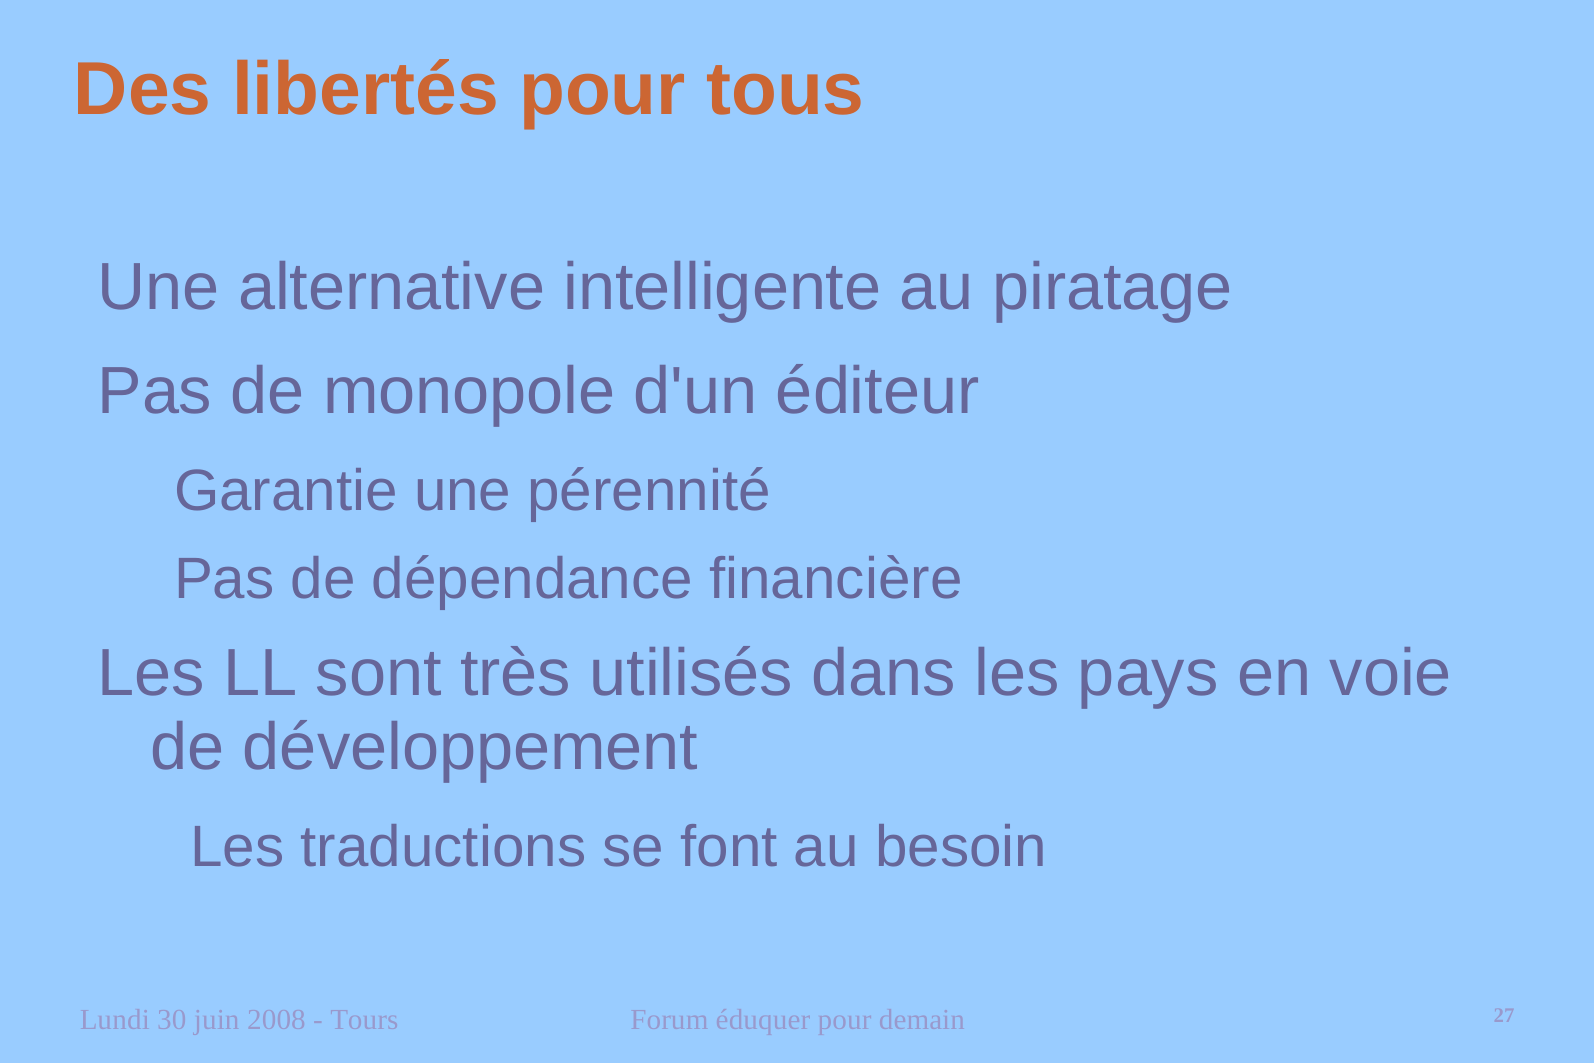

# Des libertés pour tous
Une alternative intelligente au piratage
Pas de monopole d'un éditeur
Garantie une pérennité
Pas de dépendance financière
Les LL sont très utilisés dans les pays en voie de développement
 Les traductions se font au besoin
27